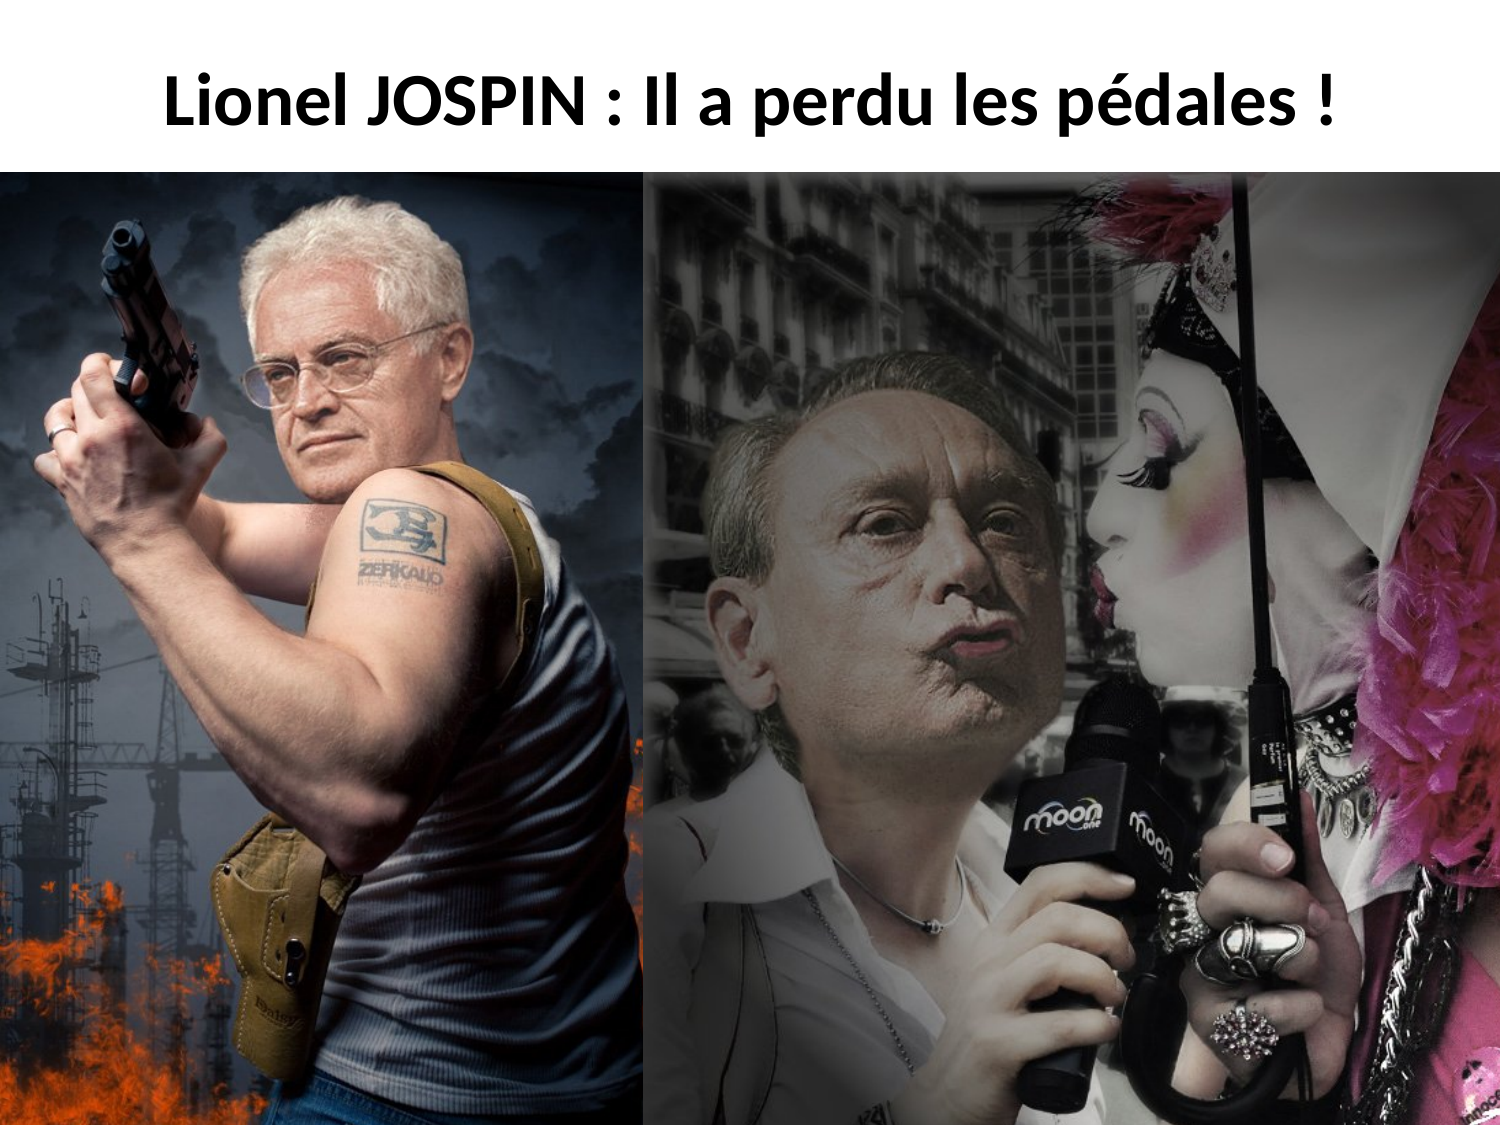

# Lionel JOSPIN : Il a perdu les pédales !